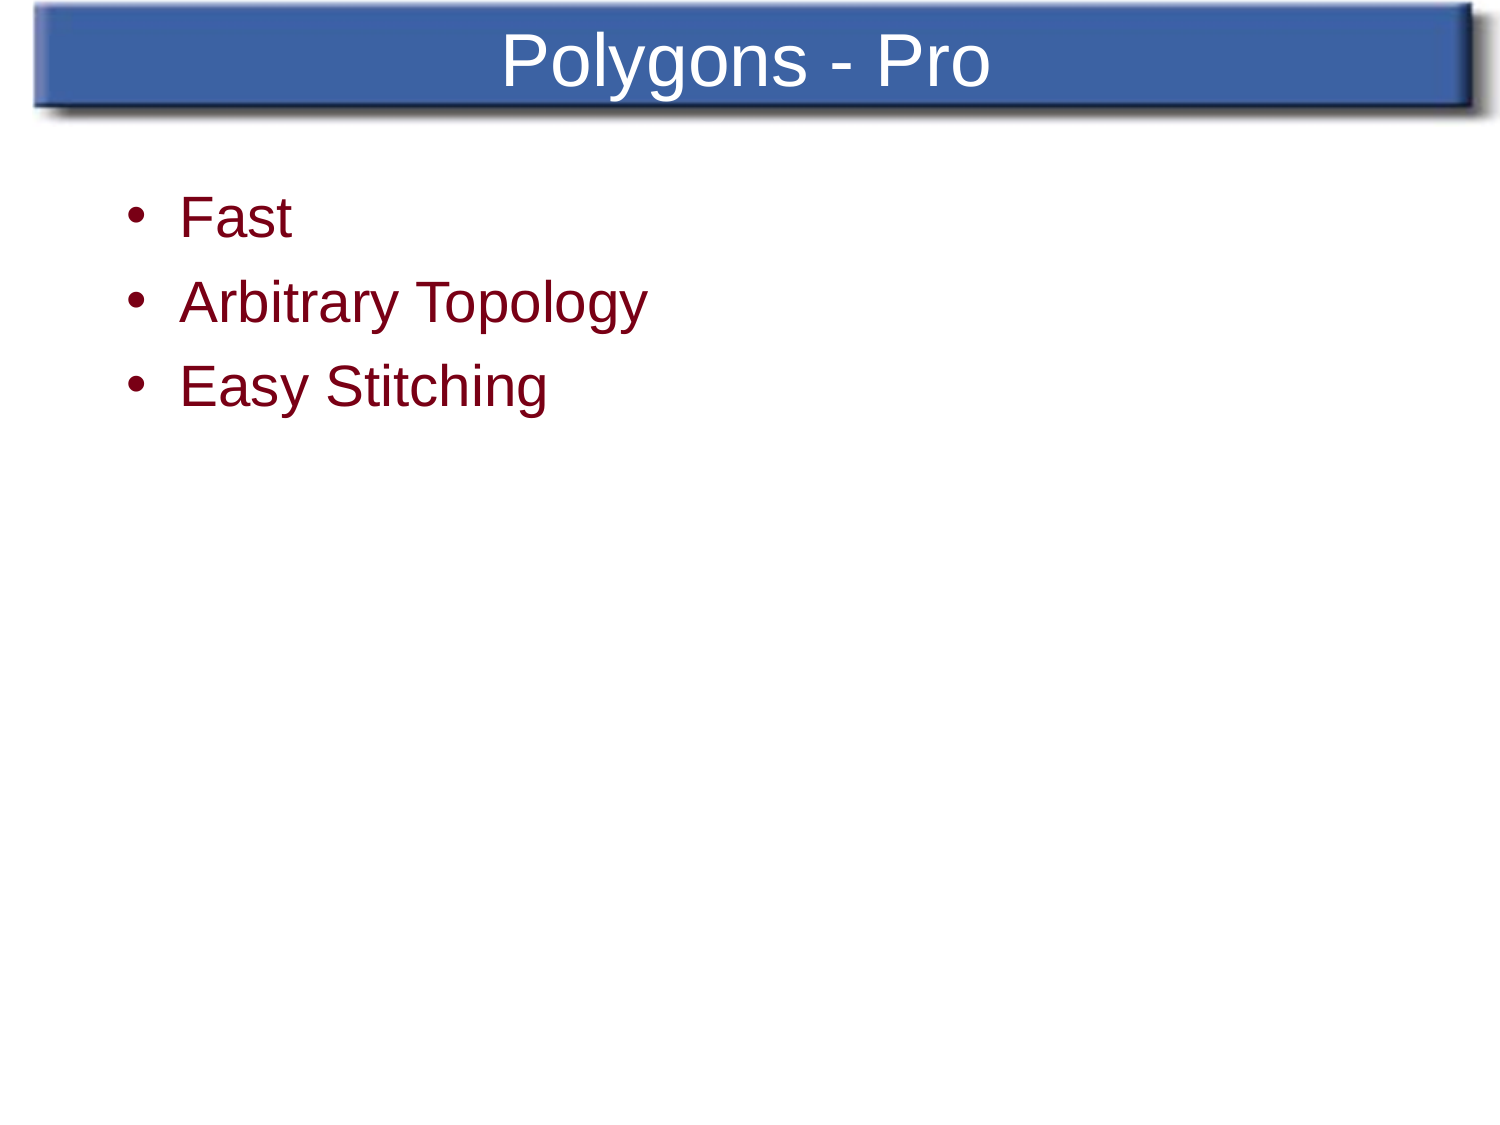

# Polygons - Pro
Fast
Arbitrary Topology
Easy Stitching